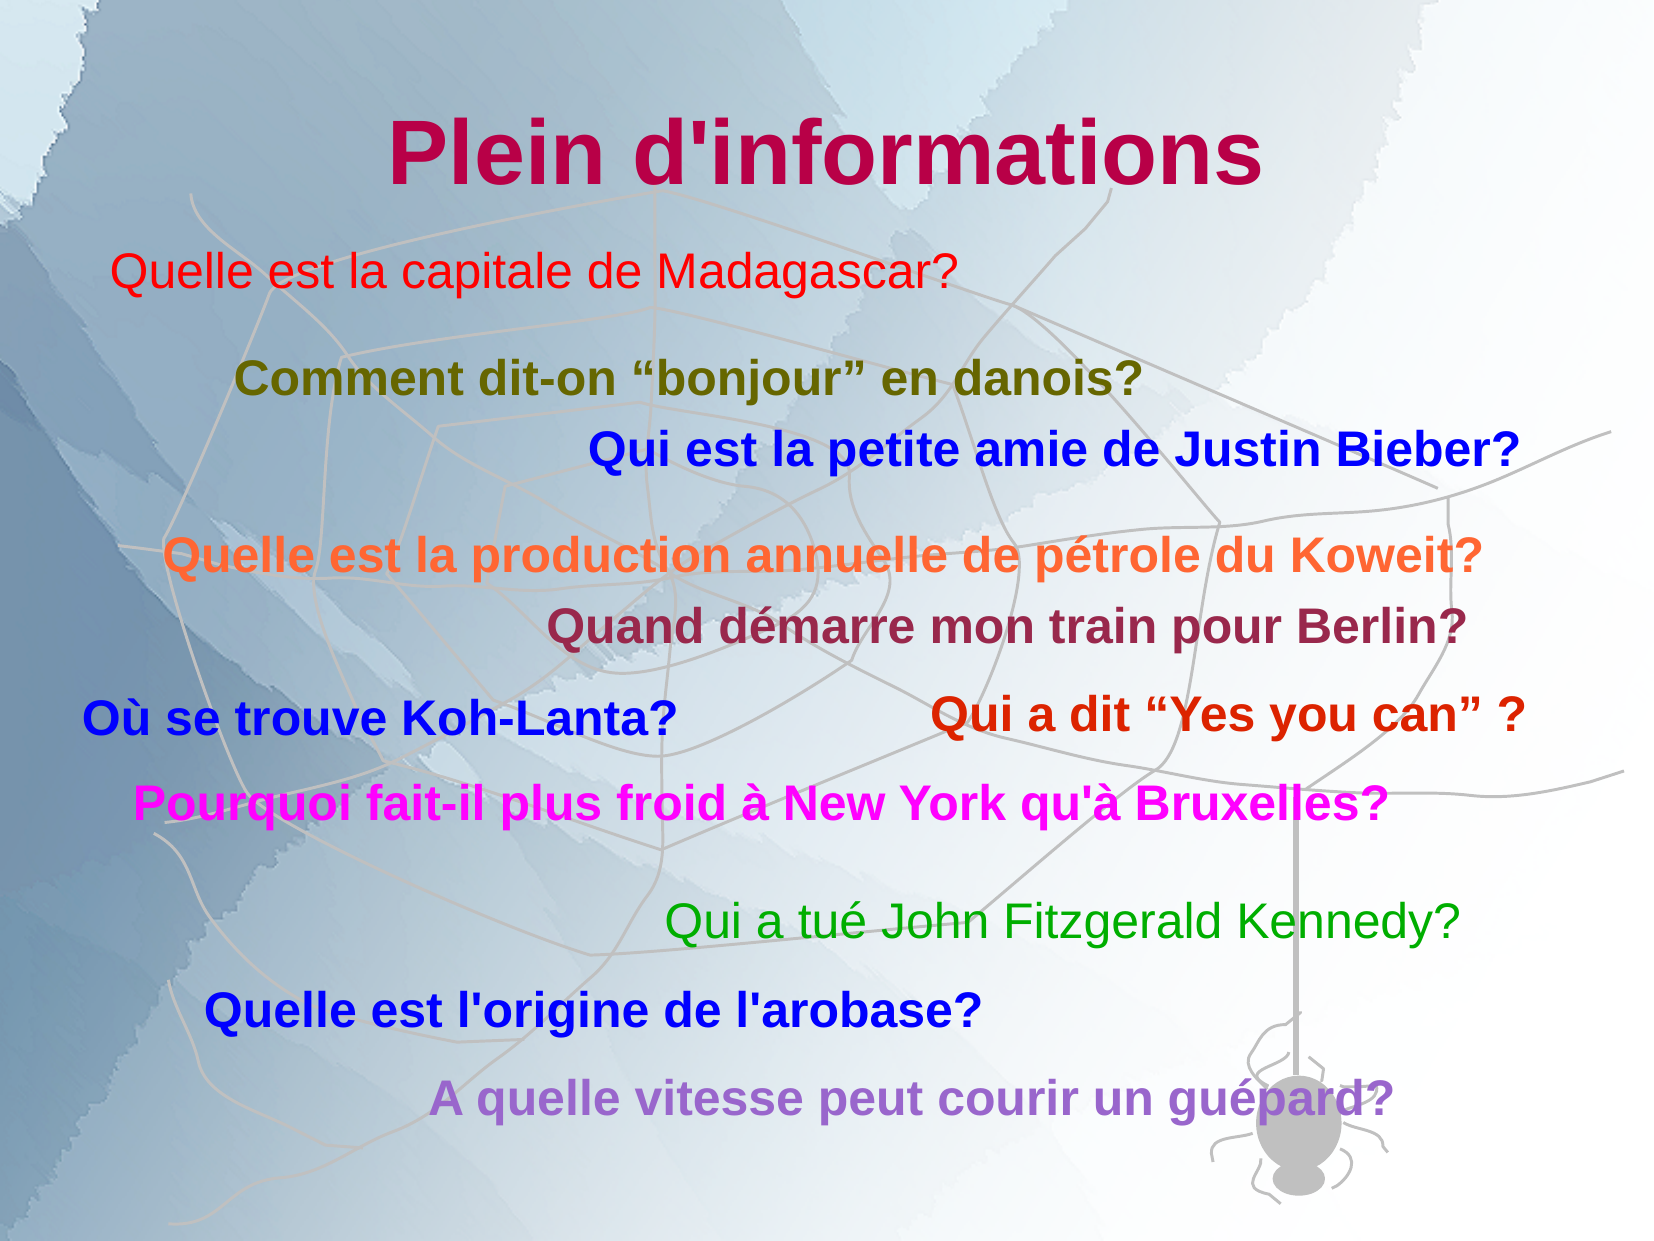

# Plein d'informations
Quelle est la capitale de Madagascar?
Comment dit-on “bonjour” en danois?
Qui est la petite amie de Justin Bieber?
Quelle est la production annuelle de pétrole du Koweit?
Quand démarre mon train pour Berlin?
Qui a dit “Yes you can” ?
Où se trouve Koh-Lanta?
Pourquoi fait-il plus froid à New York qu'à Bruxelles?
Qui a tué John Fitzgerald Kennedy?
Quelle est l'origine de l'arobase?
A quelle vitesse peut courir un guépard?